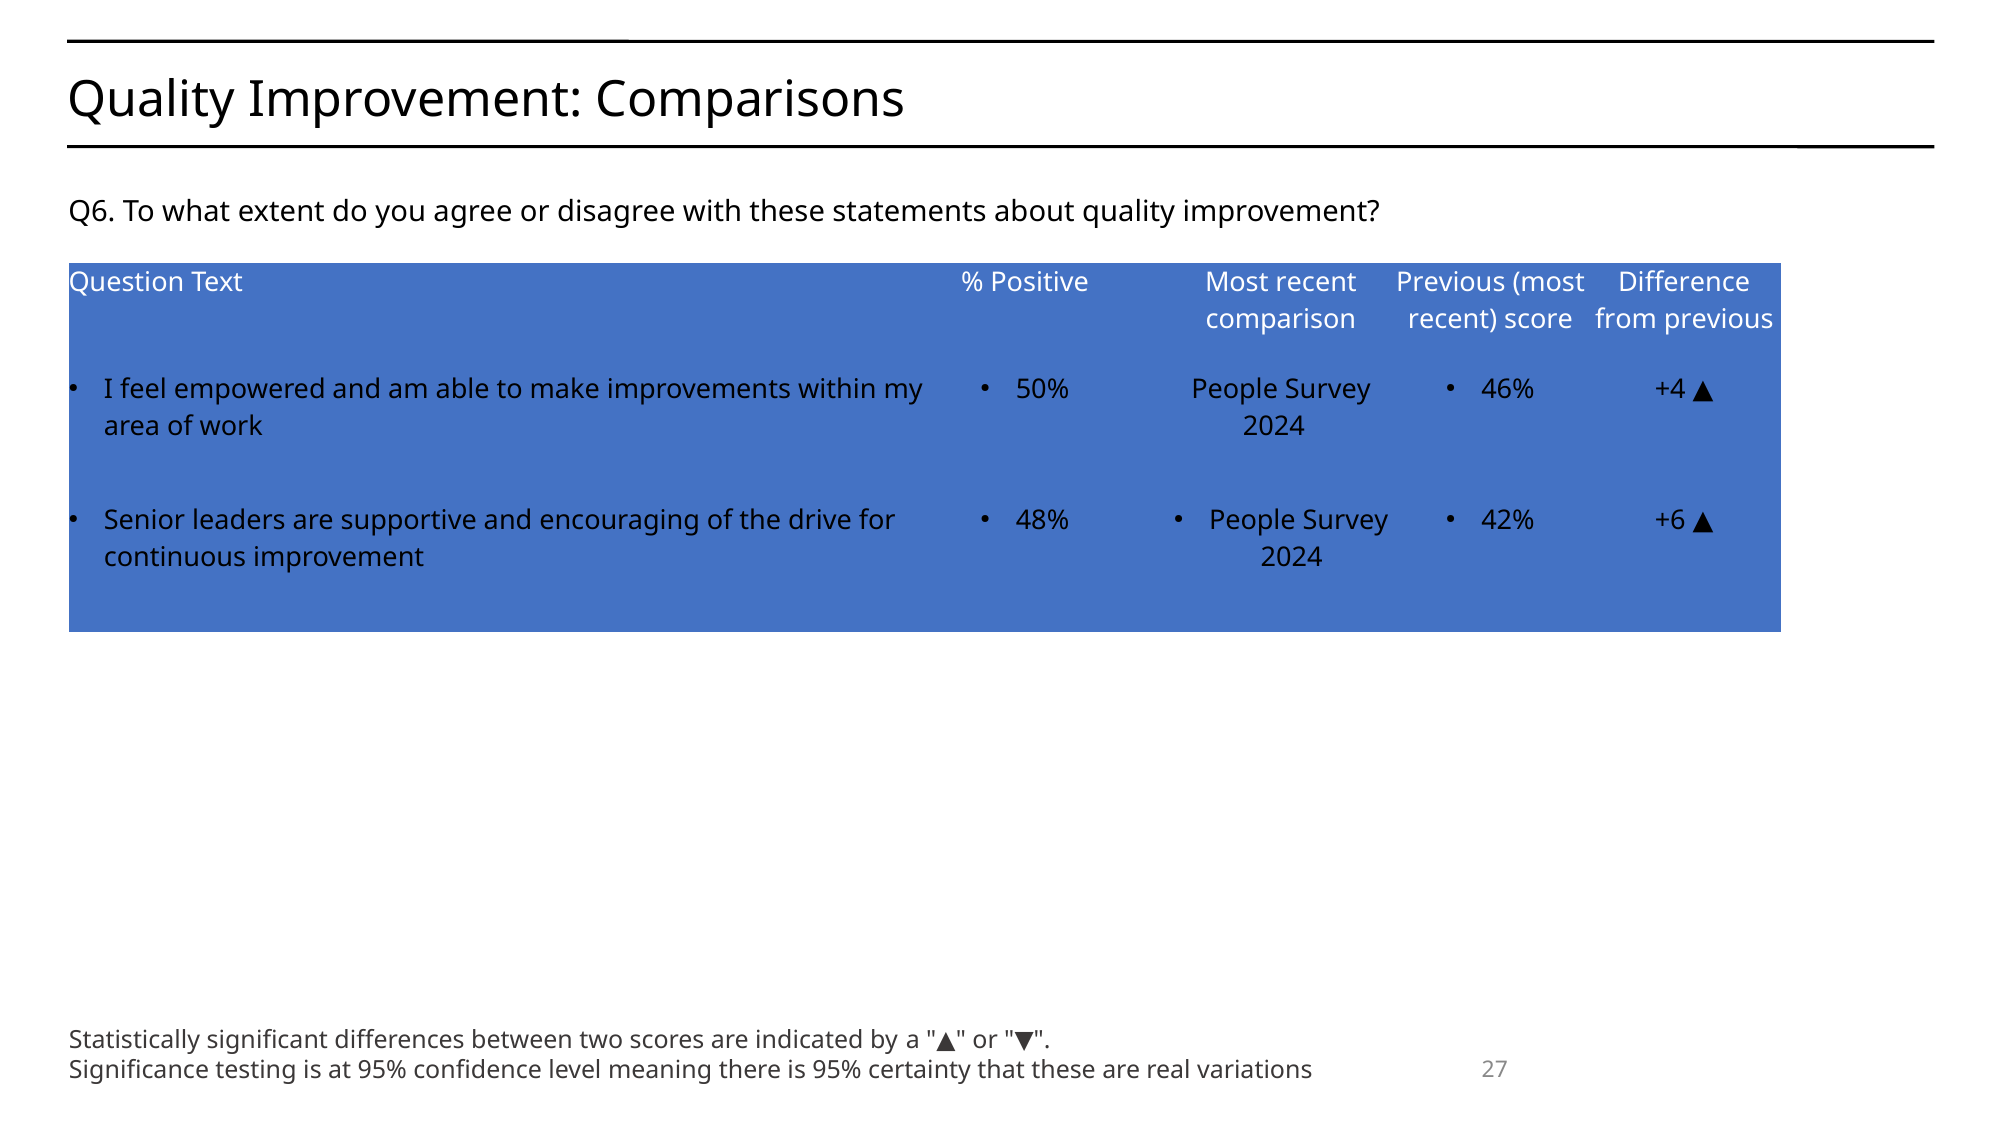

Quality Improvement: Comparisons
Q6. To what extent do you agree or disagree with these statements about quality improvement?
| Question Text | % Positive | | Most recent comparison | Previous (most recent) score | Difference from previous |
| --- | --- | --- | --- | --- | --- |
| I feel empowered and am able to make improvements within my area of work | 50% | | People Survey 2024 | 46% | +4 ▲ |
| Senior leaders are supportive and encouraging of the drive for continuous improvement | 48% | | People Survey 2024 | 42% | +6 ▲ |
Statistically significant differences between two scores are indicated by a "▲" or "▼".
Significance testing is at 95% confidence level meaning there is 95% certainty that these are real variations
6